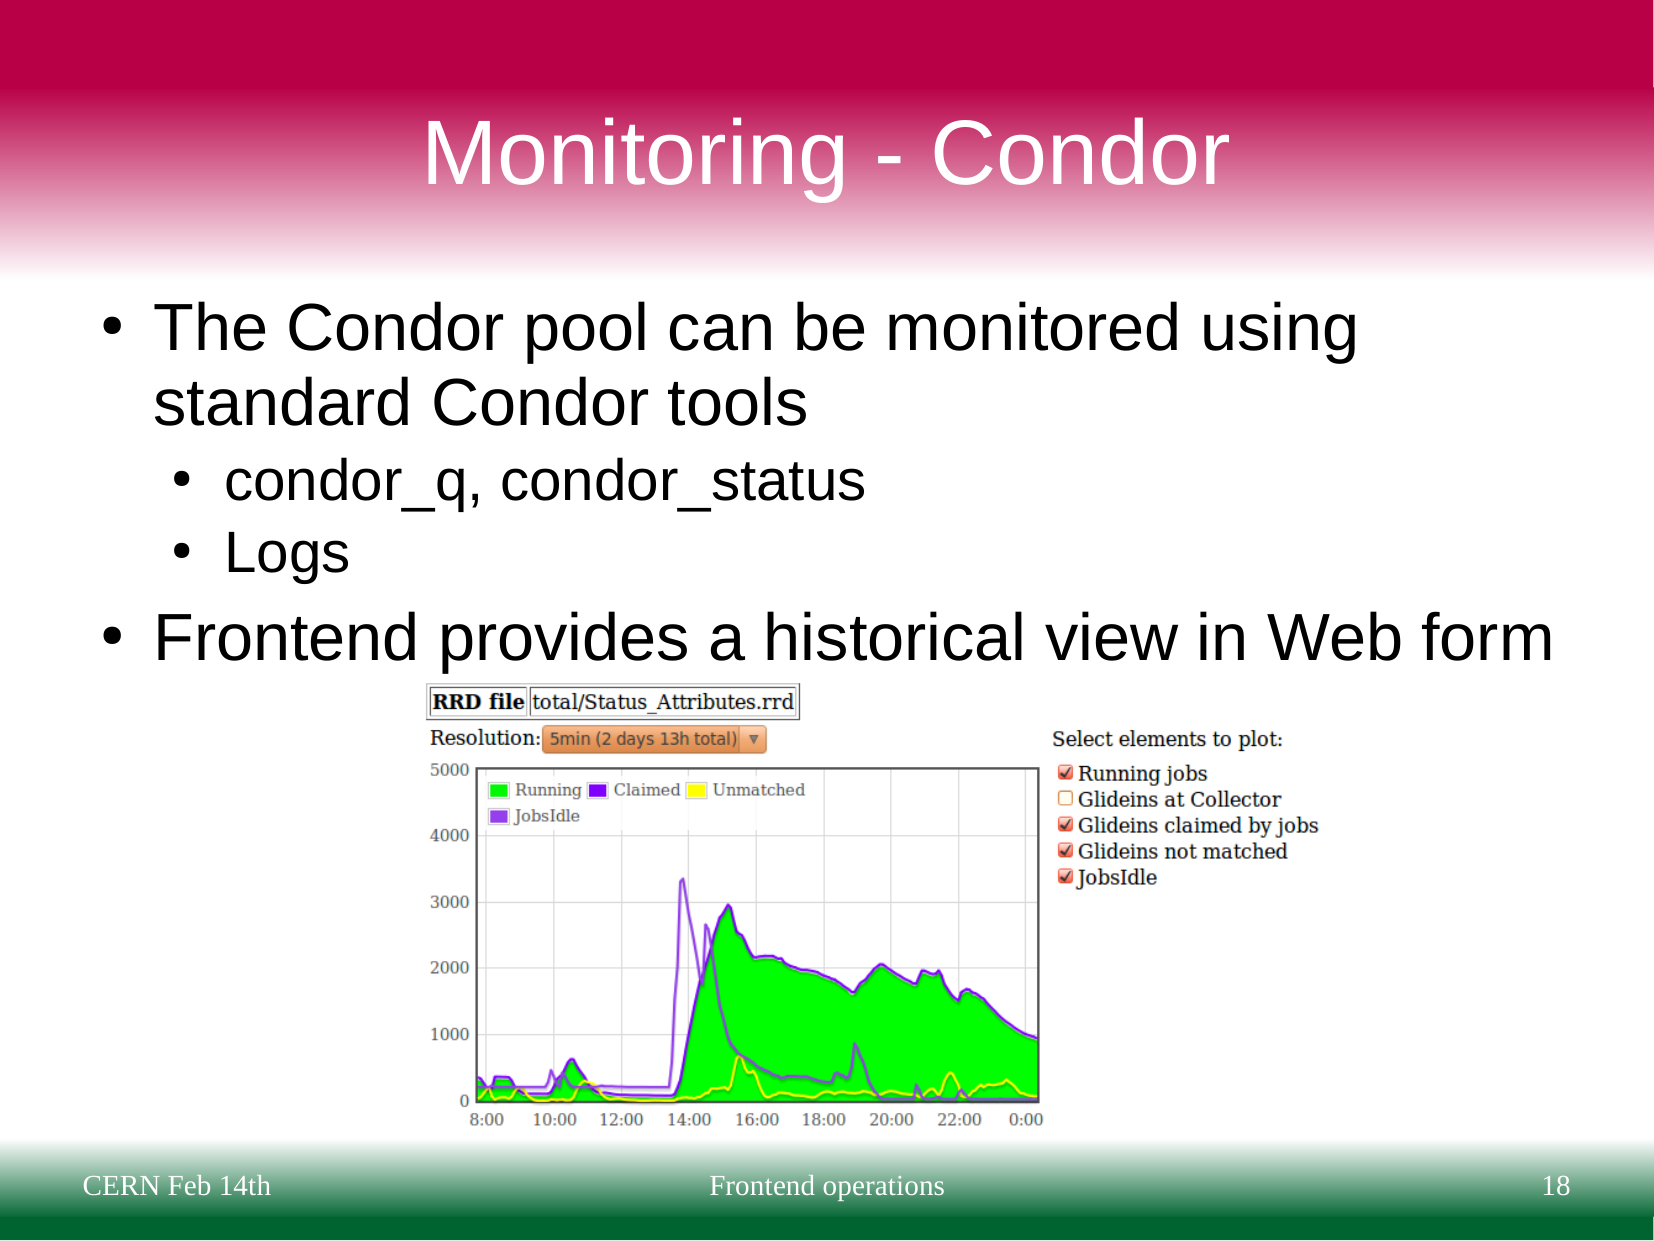

# Monitoring - Condor
The Condor pool can be monitored using standard Condor tools
condor_q, condor_status
Logs
Frontend provides a historical view in Web form
CERN Feb 14th
Frontend operations
18